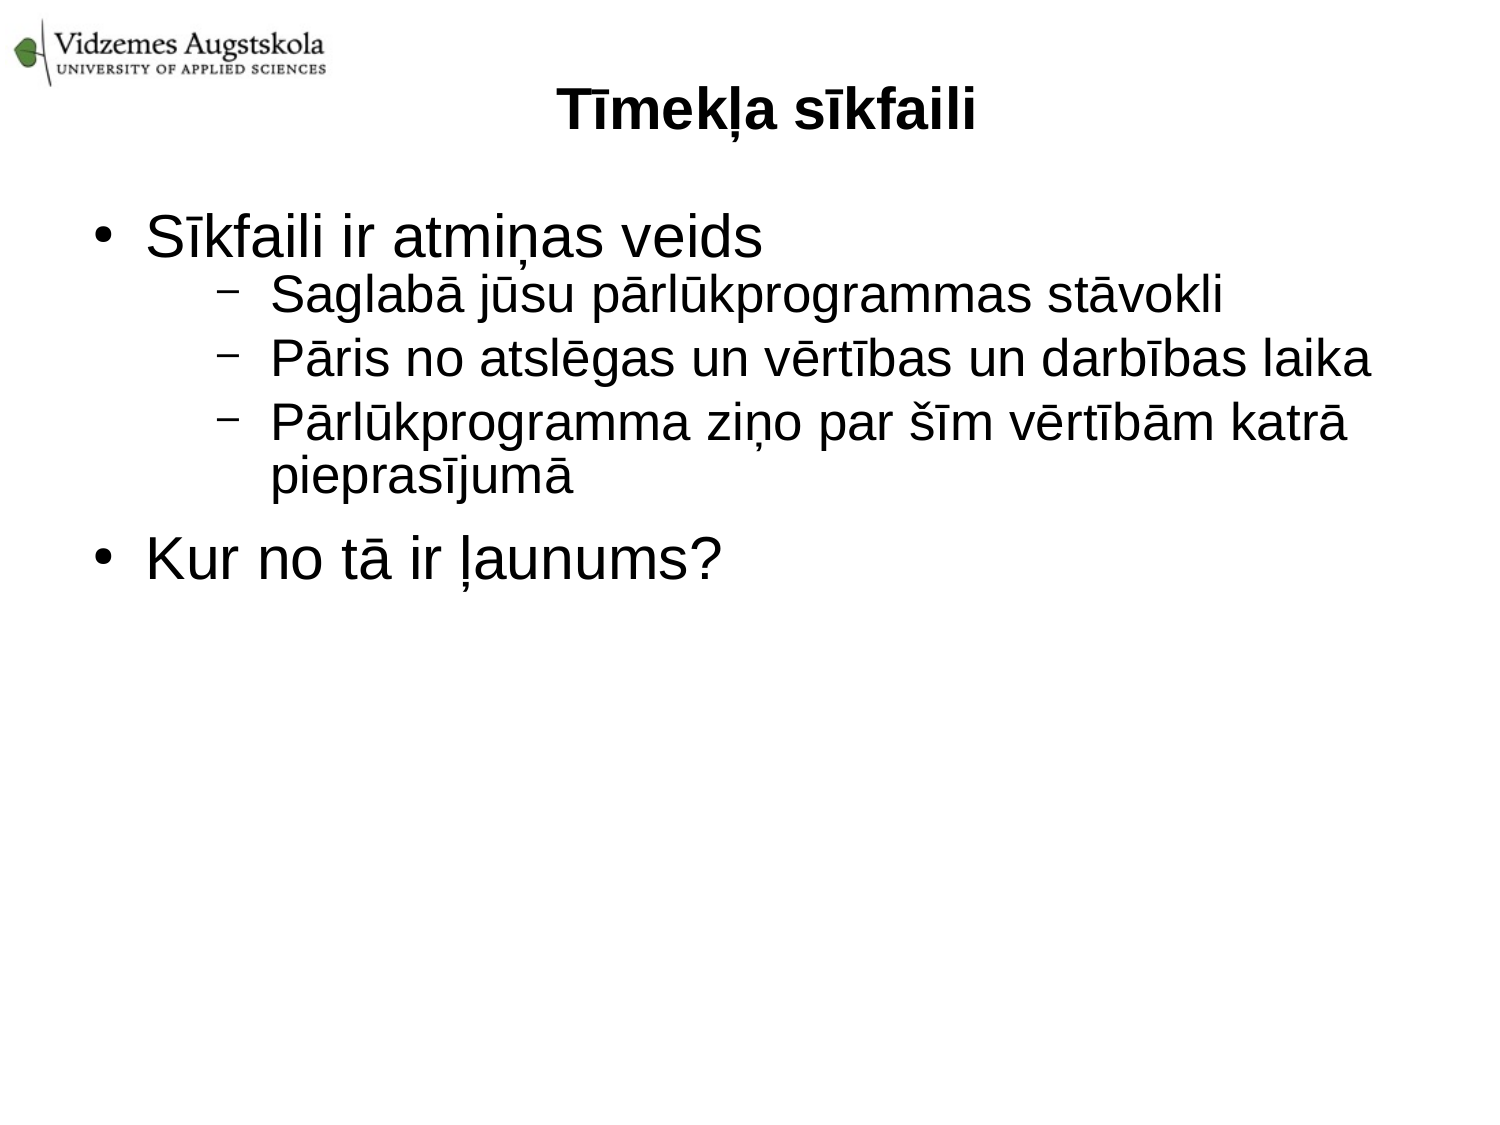

# Tīmekļa sīkfaili
Sīkfaili ir atmiņas veids
Saglabā jūsu pārlūkprogrammas stāvokli
Pāris no atslēgas un vērtības un darbības laika
Pārlūkprogramma ziņo par šīm vērtībām katrā pieprasījumā
Kur no tā ir ļaunums?